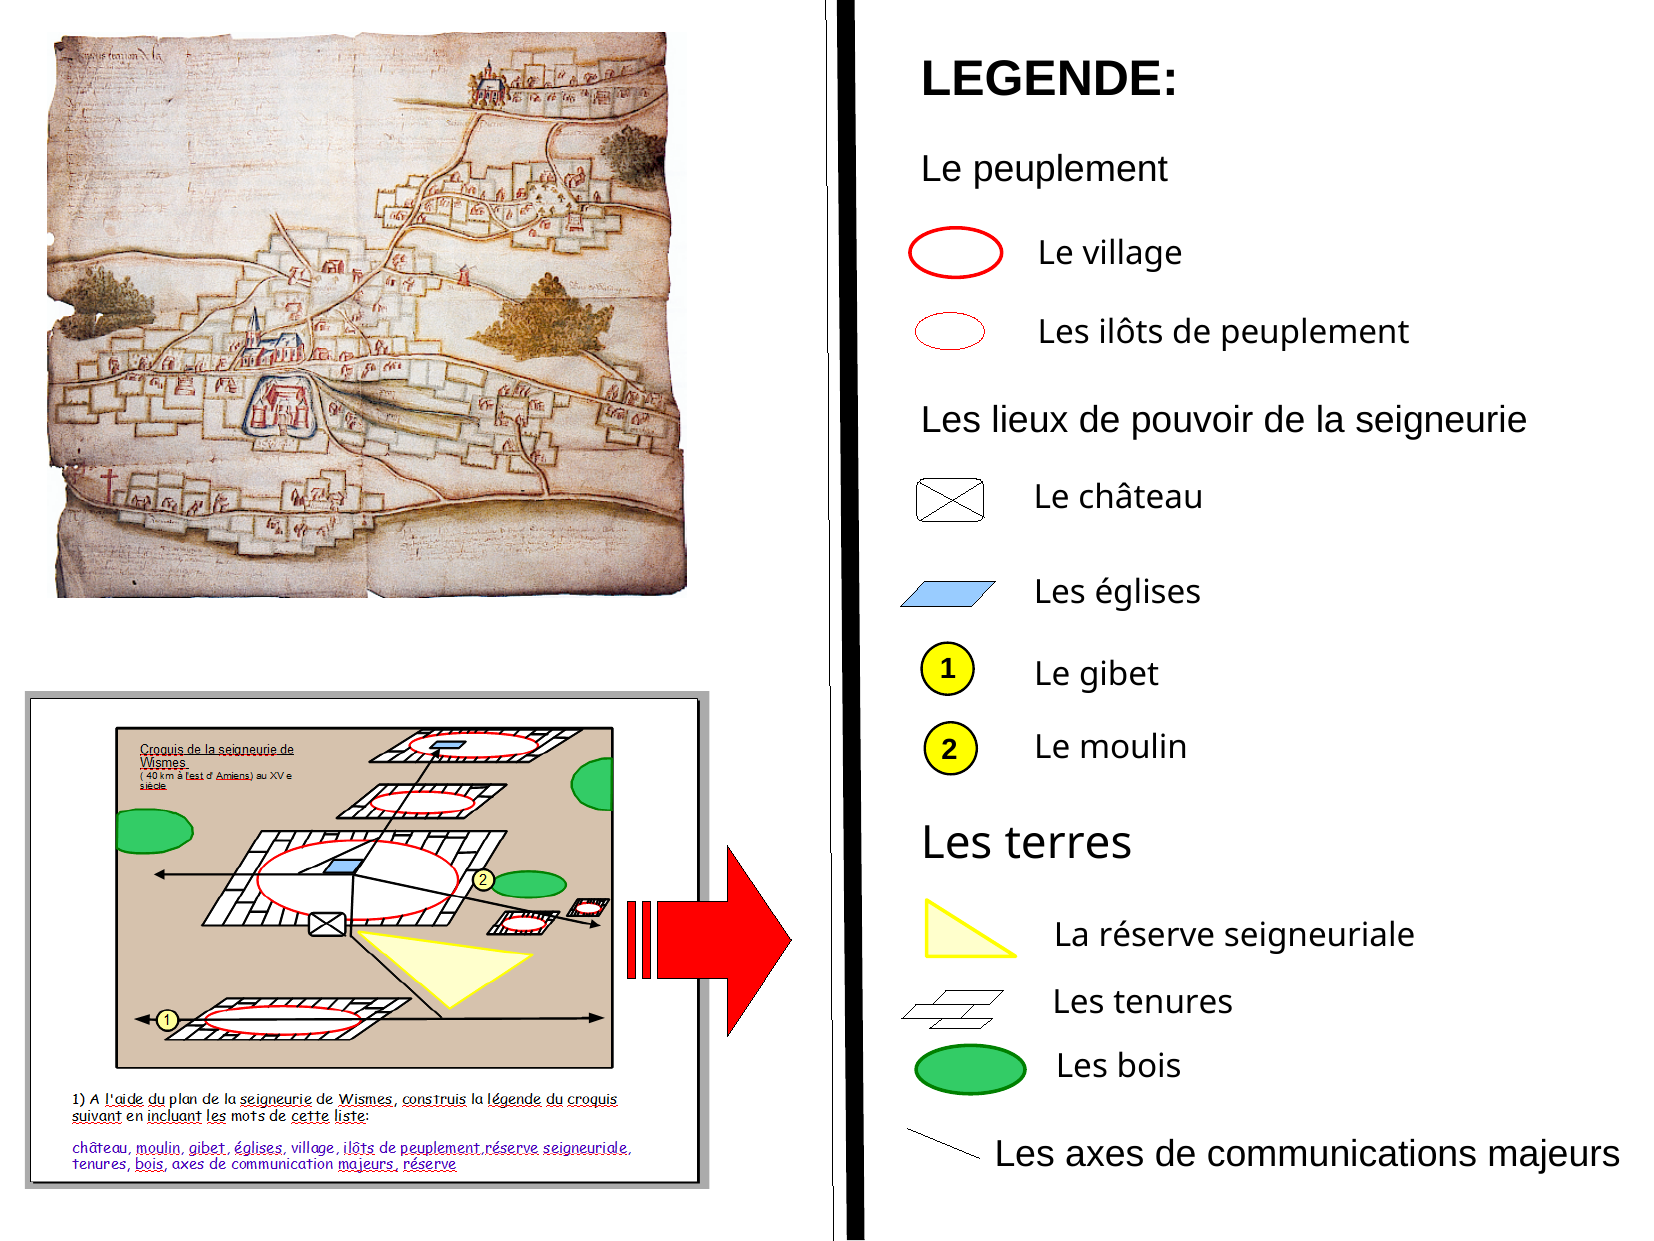

LEGENDE:
Le peuplement
Les lieux de pouvoir de la seigneurie
Les terres
Le village
Les ilôts de peuplement
Le château
Les églises
1
Le gibet
Le moulin
2
La réserve seigneuriale
Les tenures
Les bois
Les axes de communications majeurs